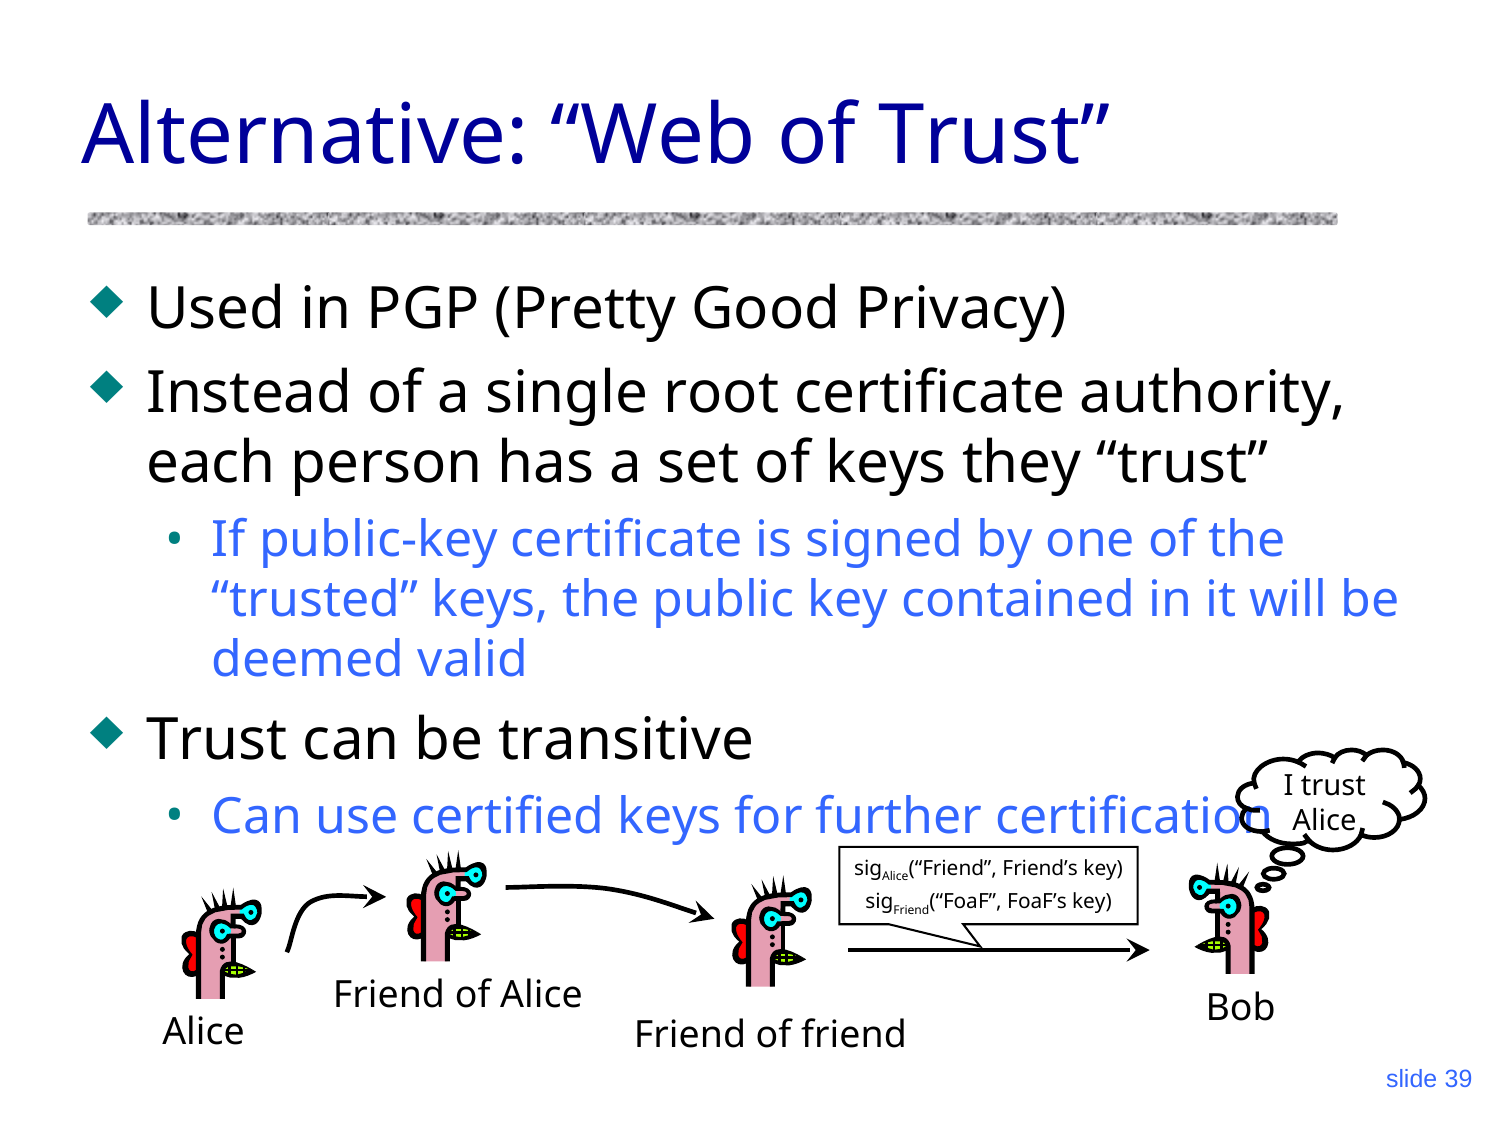

# Alternative: “Web of Trust”
Used in PGP (Pretty Good Privacy)
Instead of a single root certificate authority, each person has a set of keys they “trust”
If public-key certificate is signed by one of the “trusted” keys, the public key contained in it will be deemed valid
Trust can be transitive
Can use certified keys for further certification
I trust
Alice
sigAlice(“Friend”, Friend’s key)
sigFriend(“FoaF”, FoaF’s key)
Friend of Alice
Bob
Alice
Friend of friend
slide